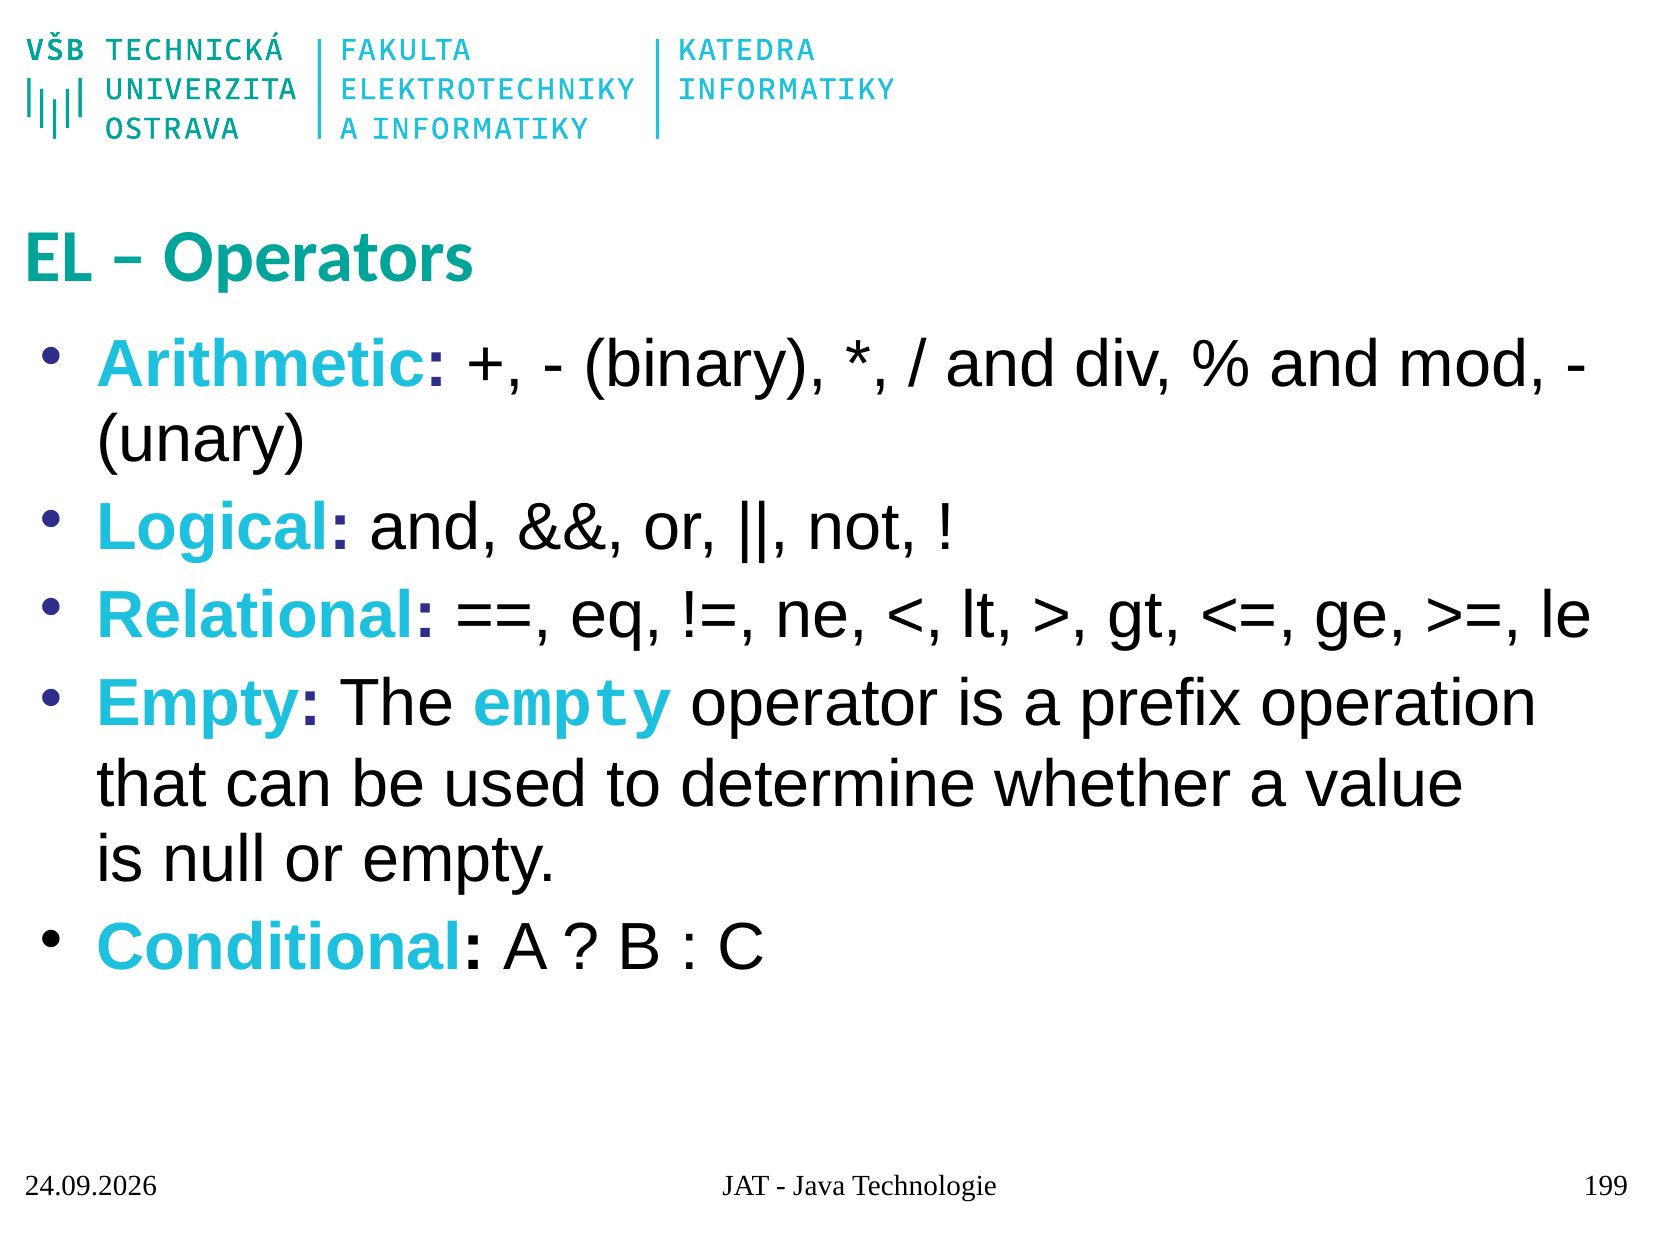

EL – Operators
# Arithmetic: +, - (binary), *, / and div, % and mod, - (unary)
Logical: and, &&, or, ||, not, !
Relational: ==, eq, !=, ne, <, lt, >, gt, <=, ge, >=, le
Empty: The empty operator is a prefix operation that can be used to determine whether a value is null or empty.
Conditional: A ? B : C
JAT - Java Technologie
199